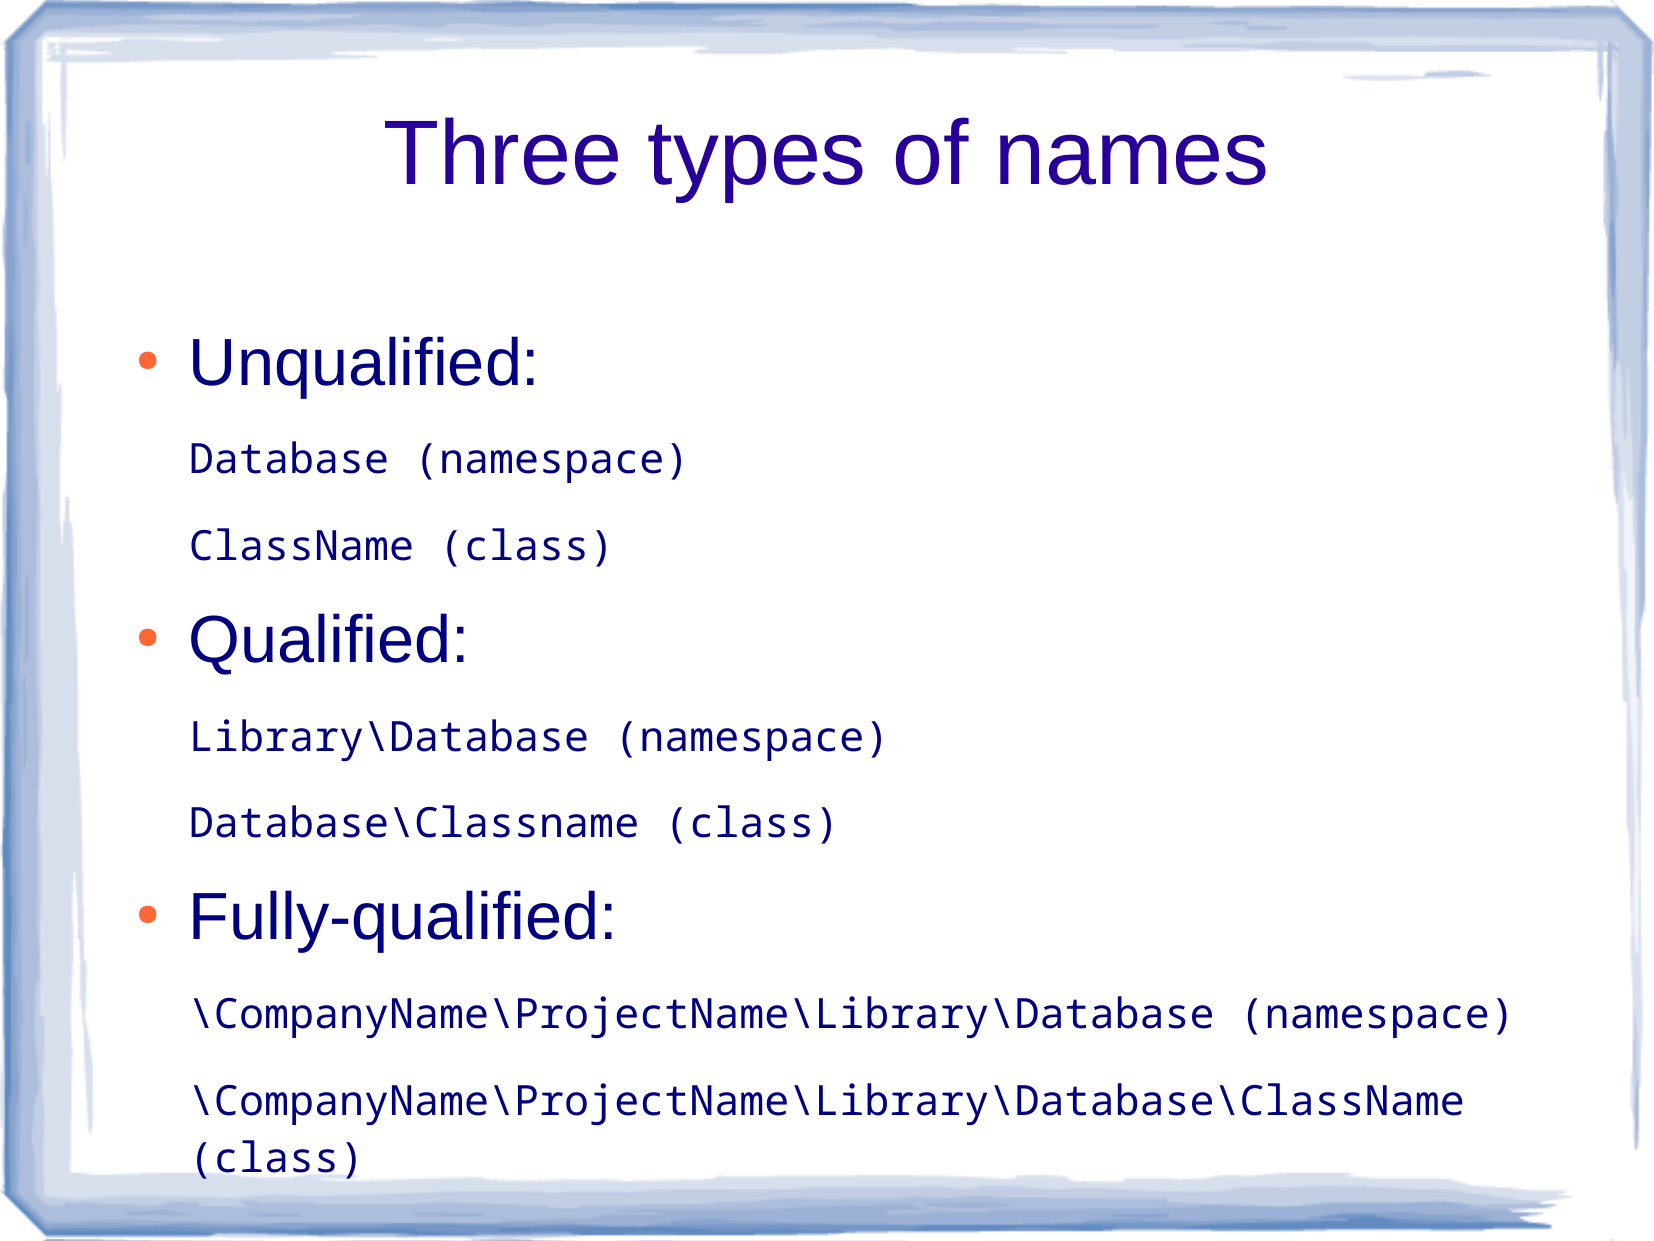

# Three types of names
Unqualified:
Database (namespace)
ClassName (class)
Qualified:
Library\Database (namespace)
Database\Classname (class)
Fully-qualified:
\CompanyName\ProjectName\Library\Database (namespace)
\CompanyName\ProjectName\Library\Database\ClassName (class)